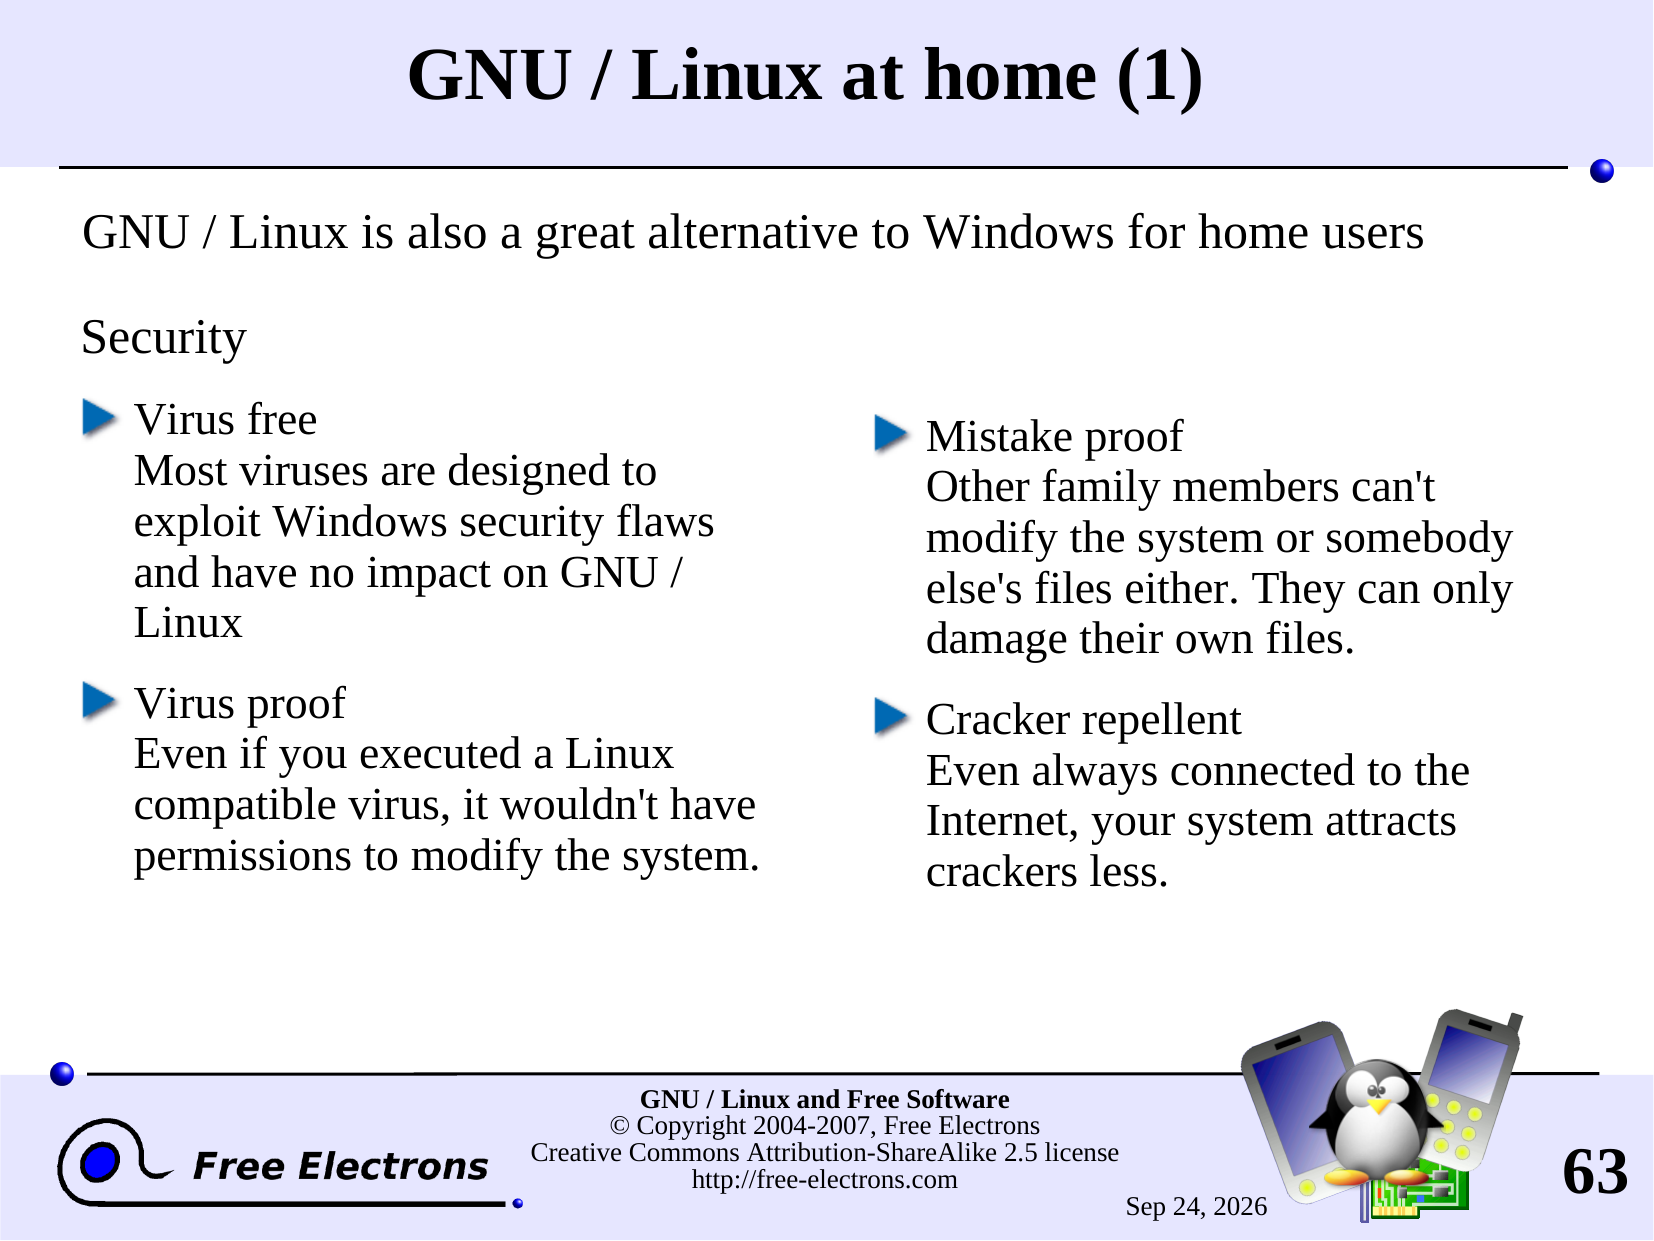

# GNU / Linux at home (1)
GNU / Linux is also a great alternative to Windows for home users
Security
Virus free
Most viruses are designed to exploit Windows security flaws and have no impact on GNU / Linux
Virus proof
Even if you executed a Linux compatible virus, it wouldn't have permissions to modify the system.
Mistake proof
Other family members can't modify the system or somebody else's files either. They can only damage their own files.
Cracker repellent
Even always connected to the Internet, your system attracts crackers less.